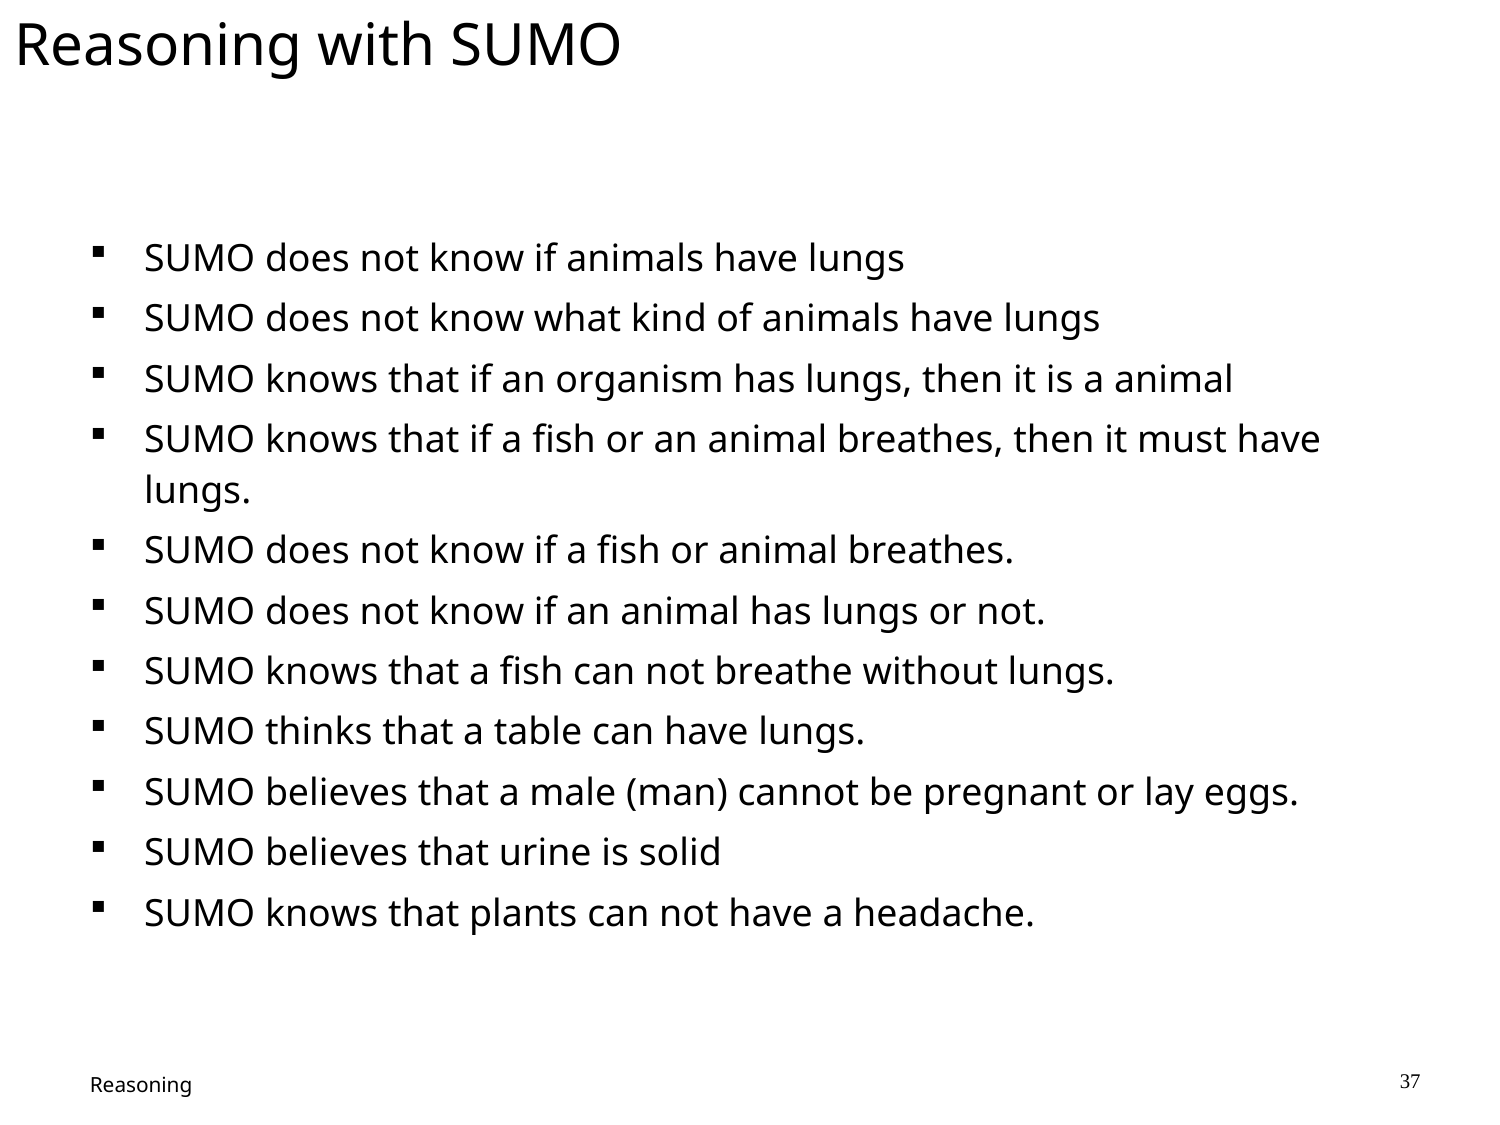

Reasoning with SUMO
# SUMO does not know if animals have lungs
SUMO does not know what kind of animals have lungs
SUMO knows that if an organism has lungs, then it is a animal
SUMO knows that if a fish or an animal breathes, then it must have lungs.
SUMO does not know if a fish or animal breathes.
SUMO does not know if an animal has lungs or not.
SUMO knows that a fish can not breathe without lungs.
SUMO thinks that a table can have lungs.
SUMO believes that a male (man) cannot be pregnant or lay eggs.
SUMO believes that urine is solid
SUMO knows that plants can not have a headache.
37